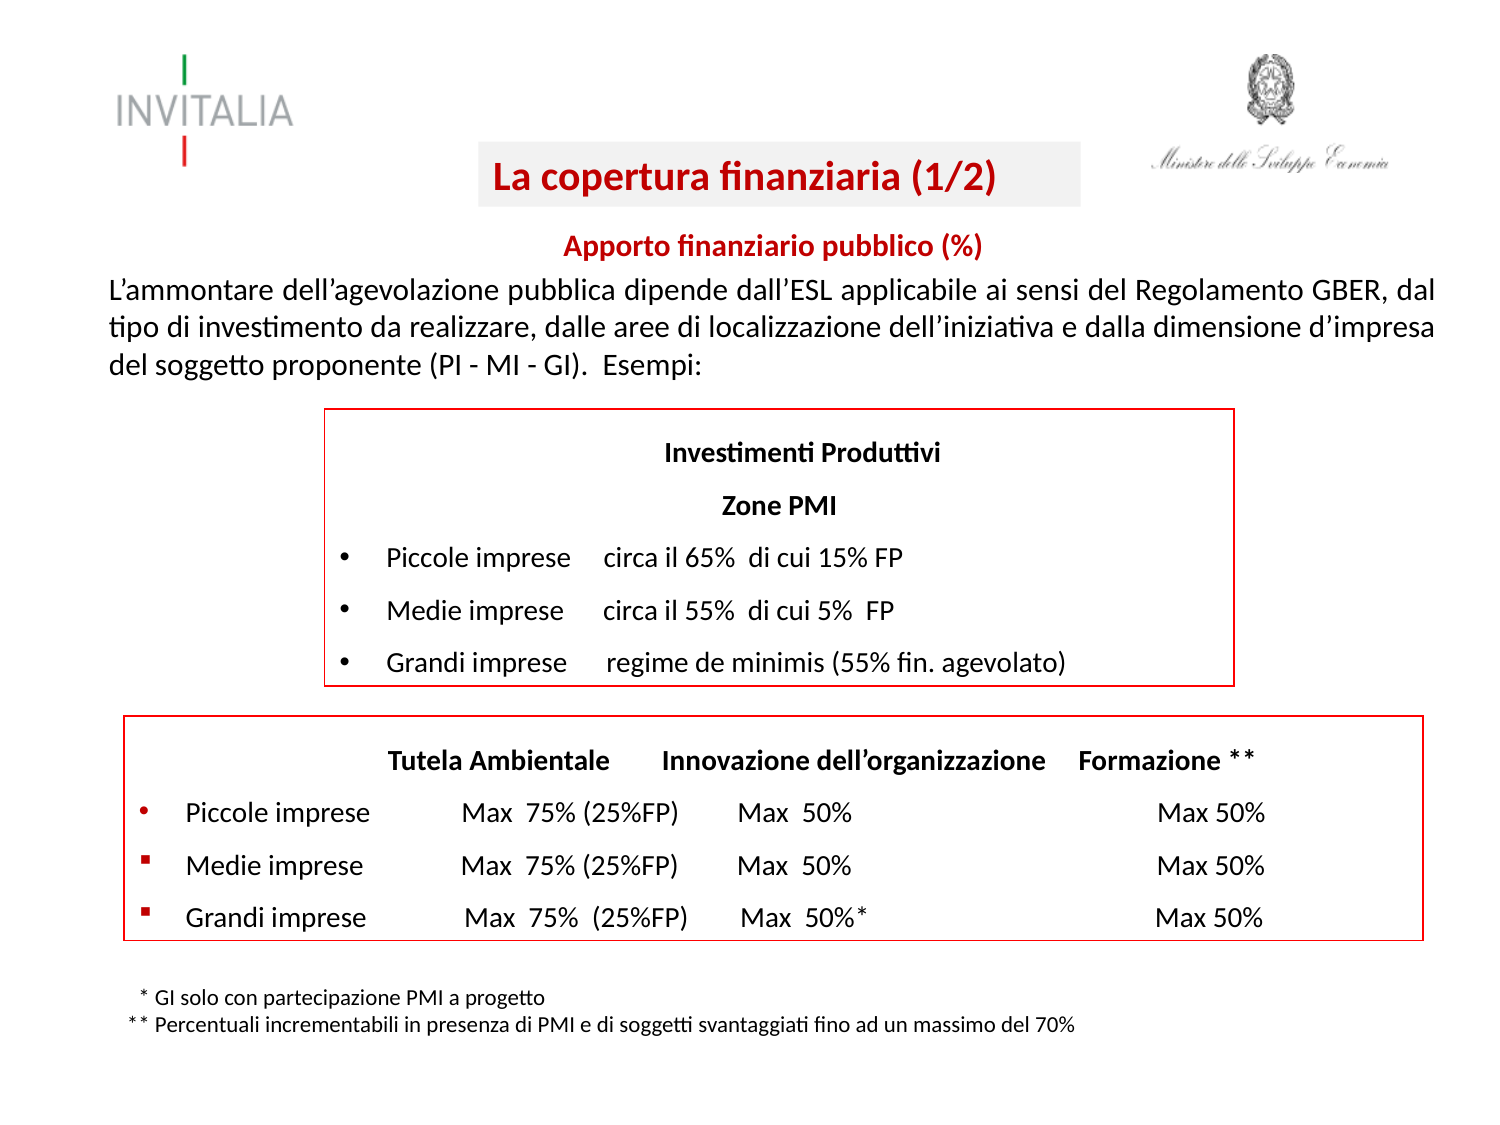

La copertura finanziaria (1/2)
Apporto finanziario pubblico (%)
L’ammontare dell’agevolazione pubblica dipende dall’ESL applicabile ai sensi del Regolamento GBER, dal tipo di investimento da realizzare, dalle aree di localizzazione dell’iniziativa e dalla dimensione d’impresa del soggetto proponente (PI - MI - GI). Esempi:
 Investimenti Produttivi
Zone PMI
Piccole imprese circa il 65% di cui 15% FP
Medie imprese circa il 55% di cui 5% FP
Grandi imprese regime de minimis (55% fin. agevolato)
	 Tutela Ambientale Innovazione dell’organizzazione Formazione **
Piccole imprese Max 75% (25%FP) Max 50% Max 50%
Medie imprese Max 75% (25%FP) Max 50% Max 50%
Grandi imprese Max 75% (25%FP) Max 50%* Max 50%
** GI solo con partecipazione PMI a progetto
** Percentuali incrementabili in presenza di PMI e di soggetti svantaggiati fino ad un massimo del 70%